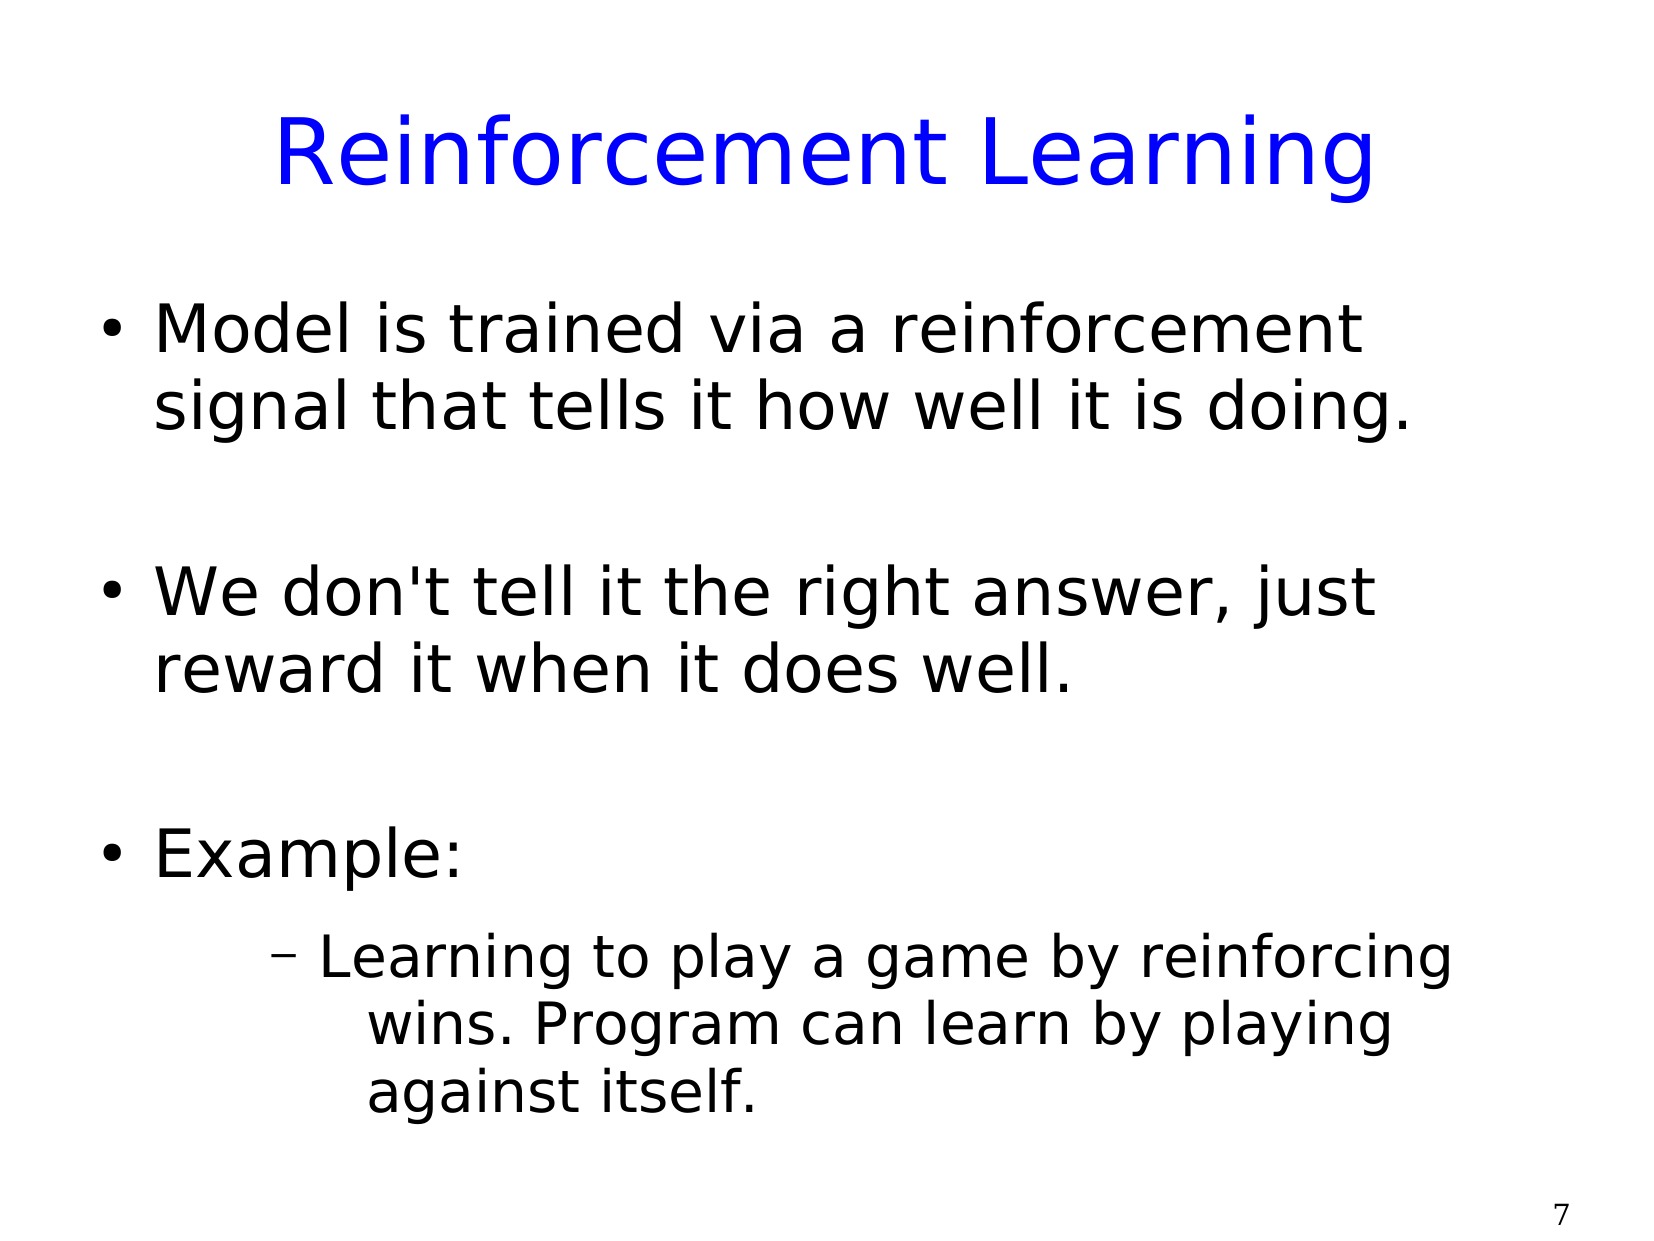

# Reinforcement Learning
Model is trained via a reinforcement signal that tells it how well it is doing.
We don't tell it the right answer, just reward it when it does well.
Example:
Learning to play a game by reinforcing wins. Program can learn by playing against itself.
7